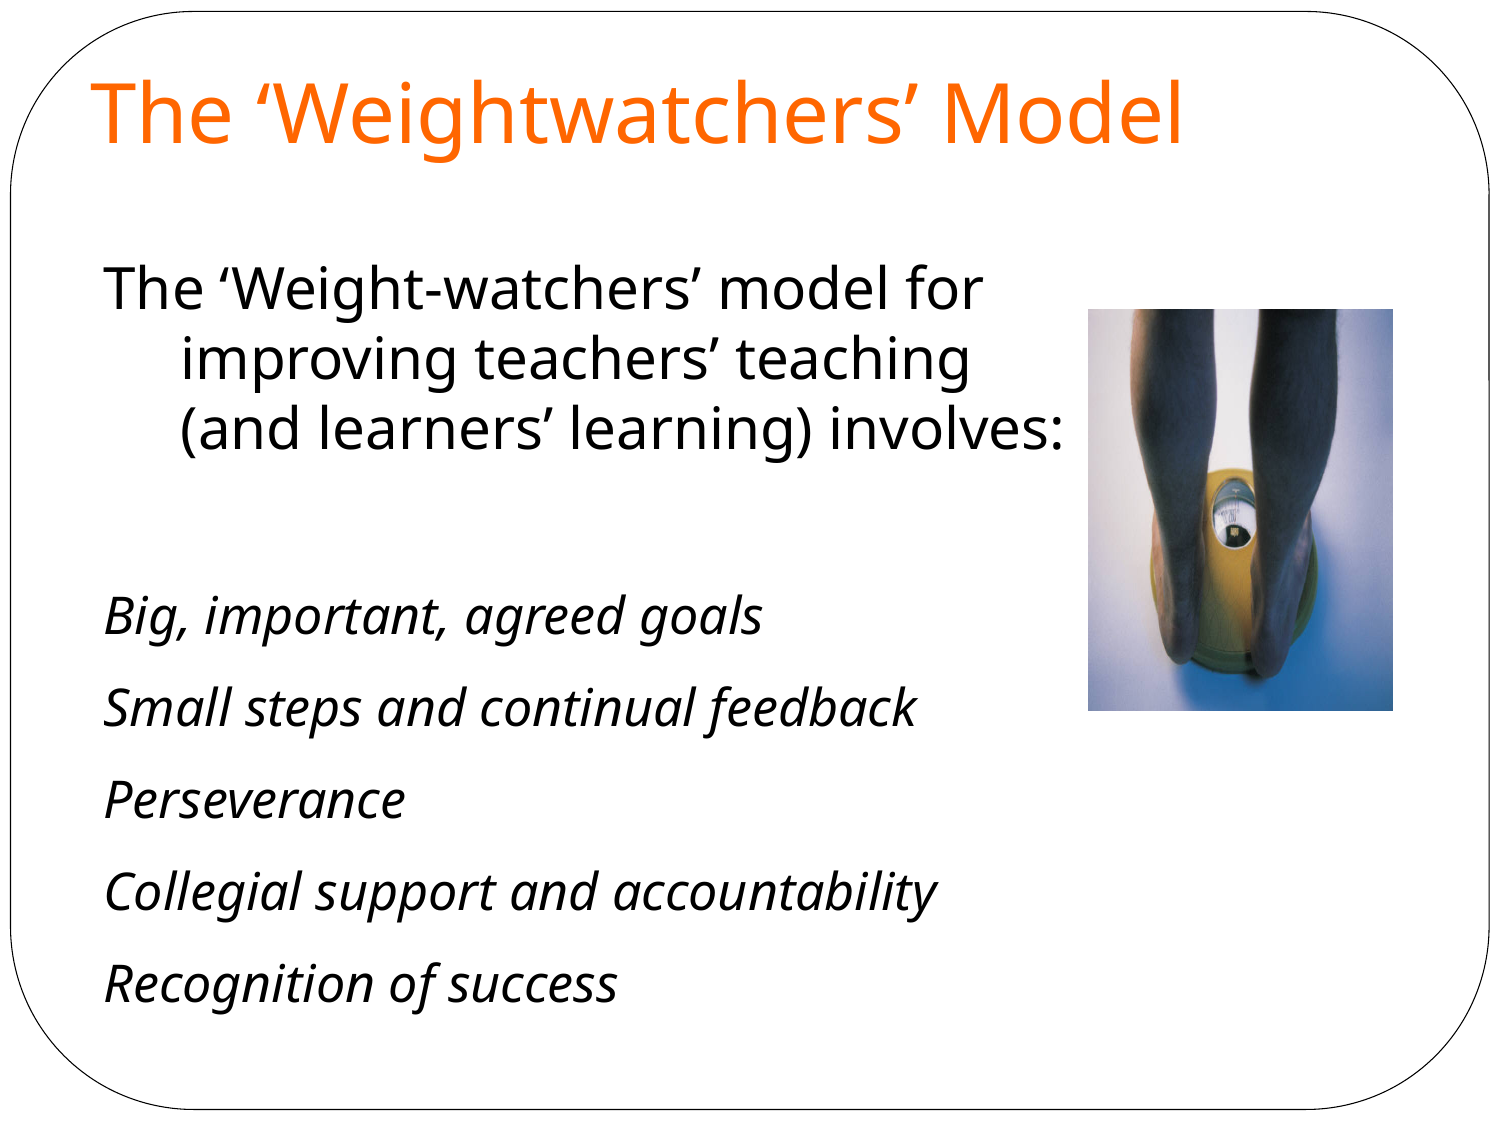

# The ‘Weightwatchers’ Model
The ‘Weight-watchers’ model for improving teachers’ teaching (and learners’ learning) involves:
Big, important, agreed goals
Small steps and continual feedback
Perseverance
Collegial support and accountability
Recognition of success